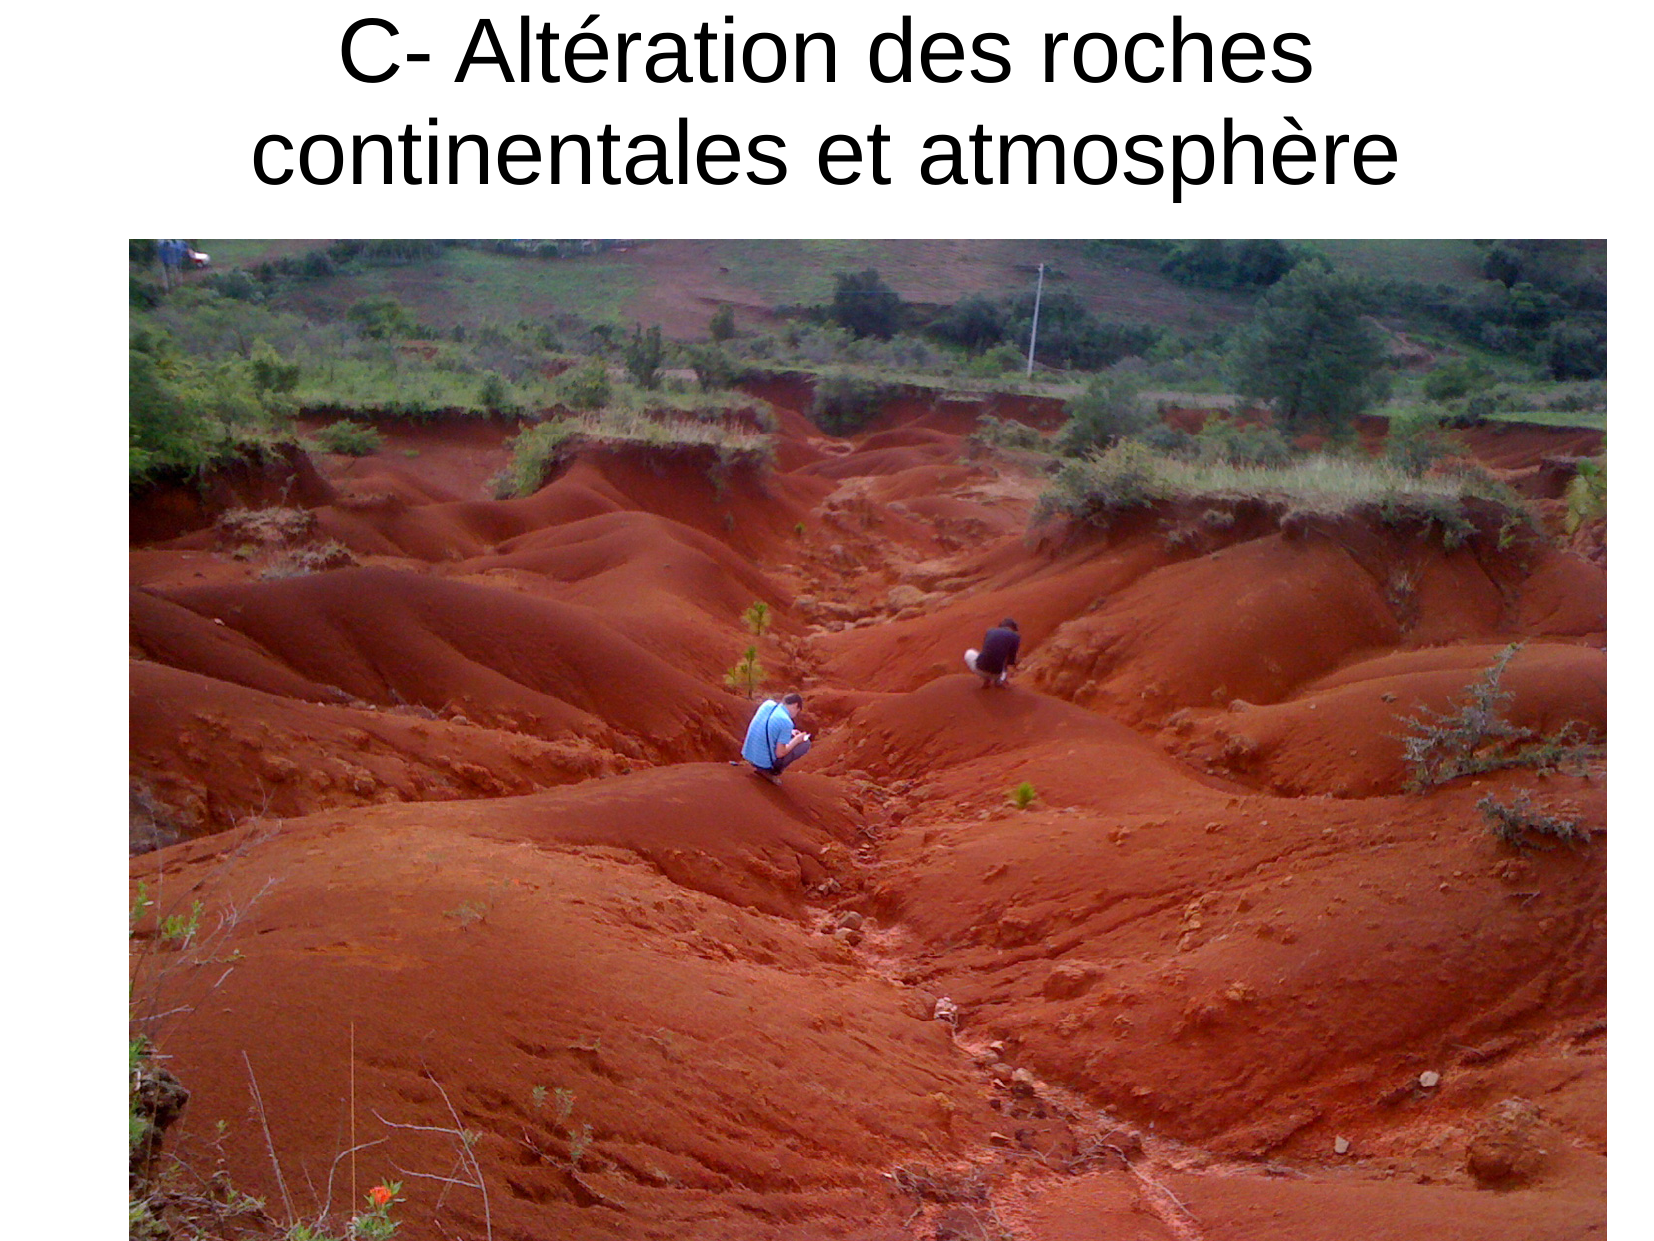

# C- Altération des roches continentales et atmosphère